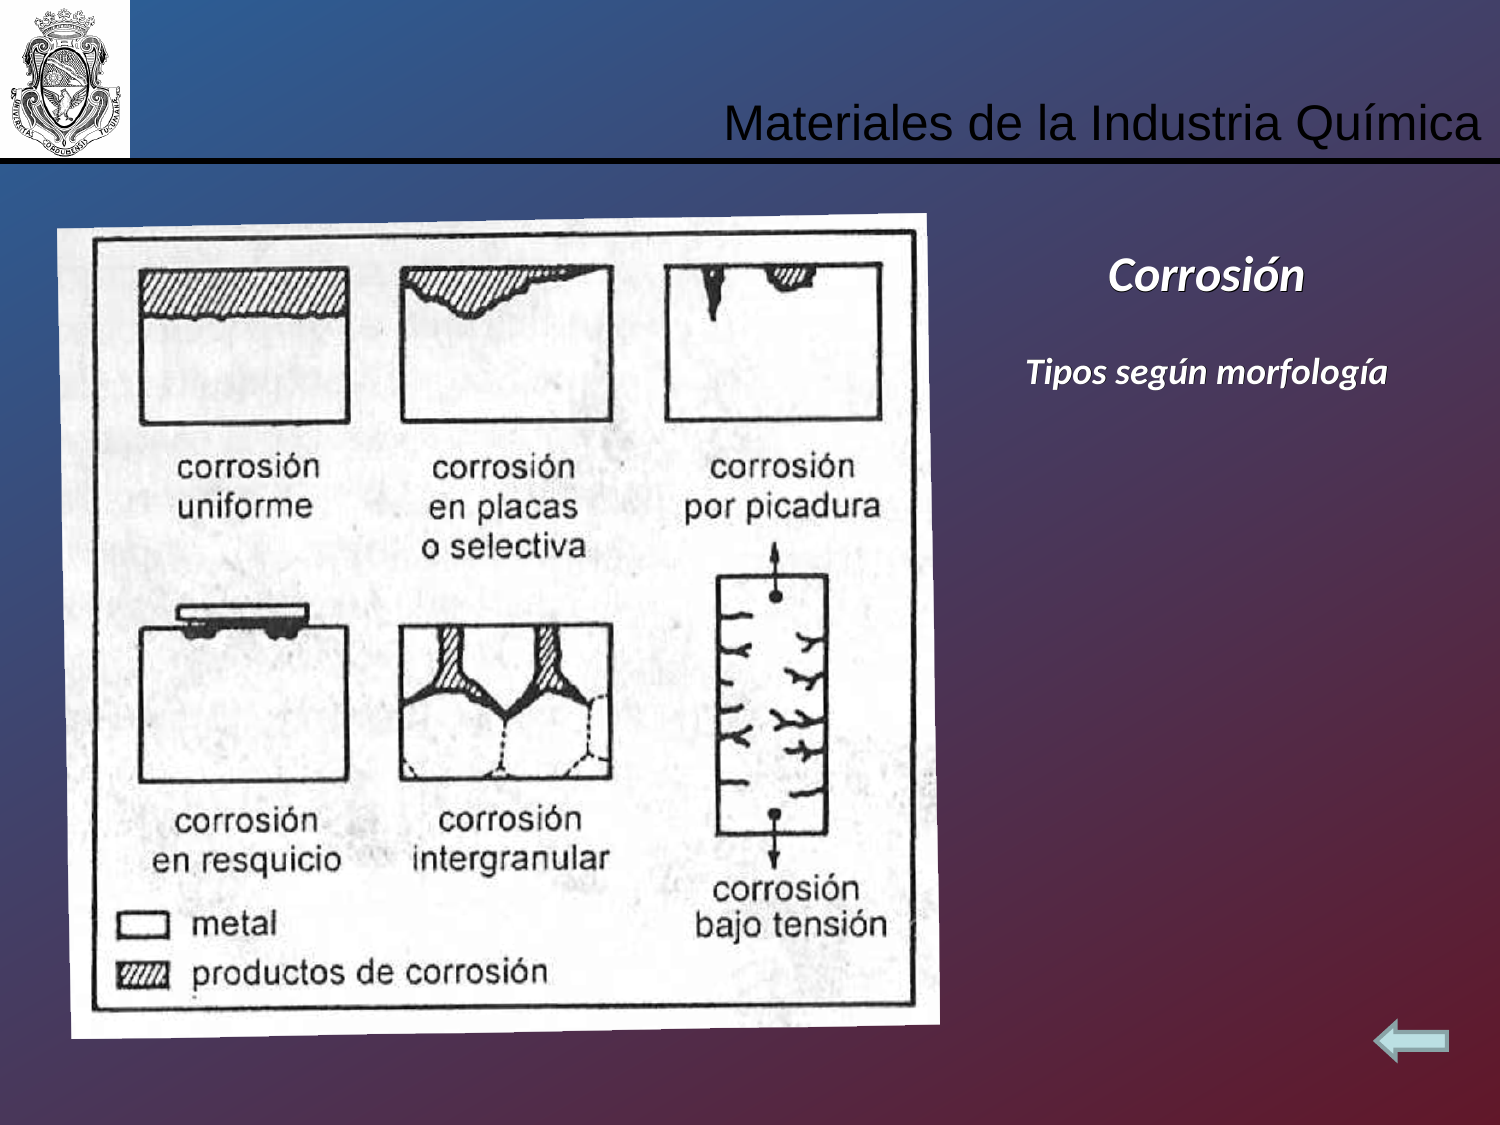

Materiales de la Industria Química
Corrosión
Tipos según morfología